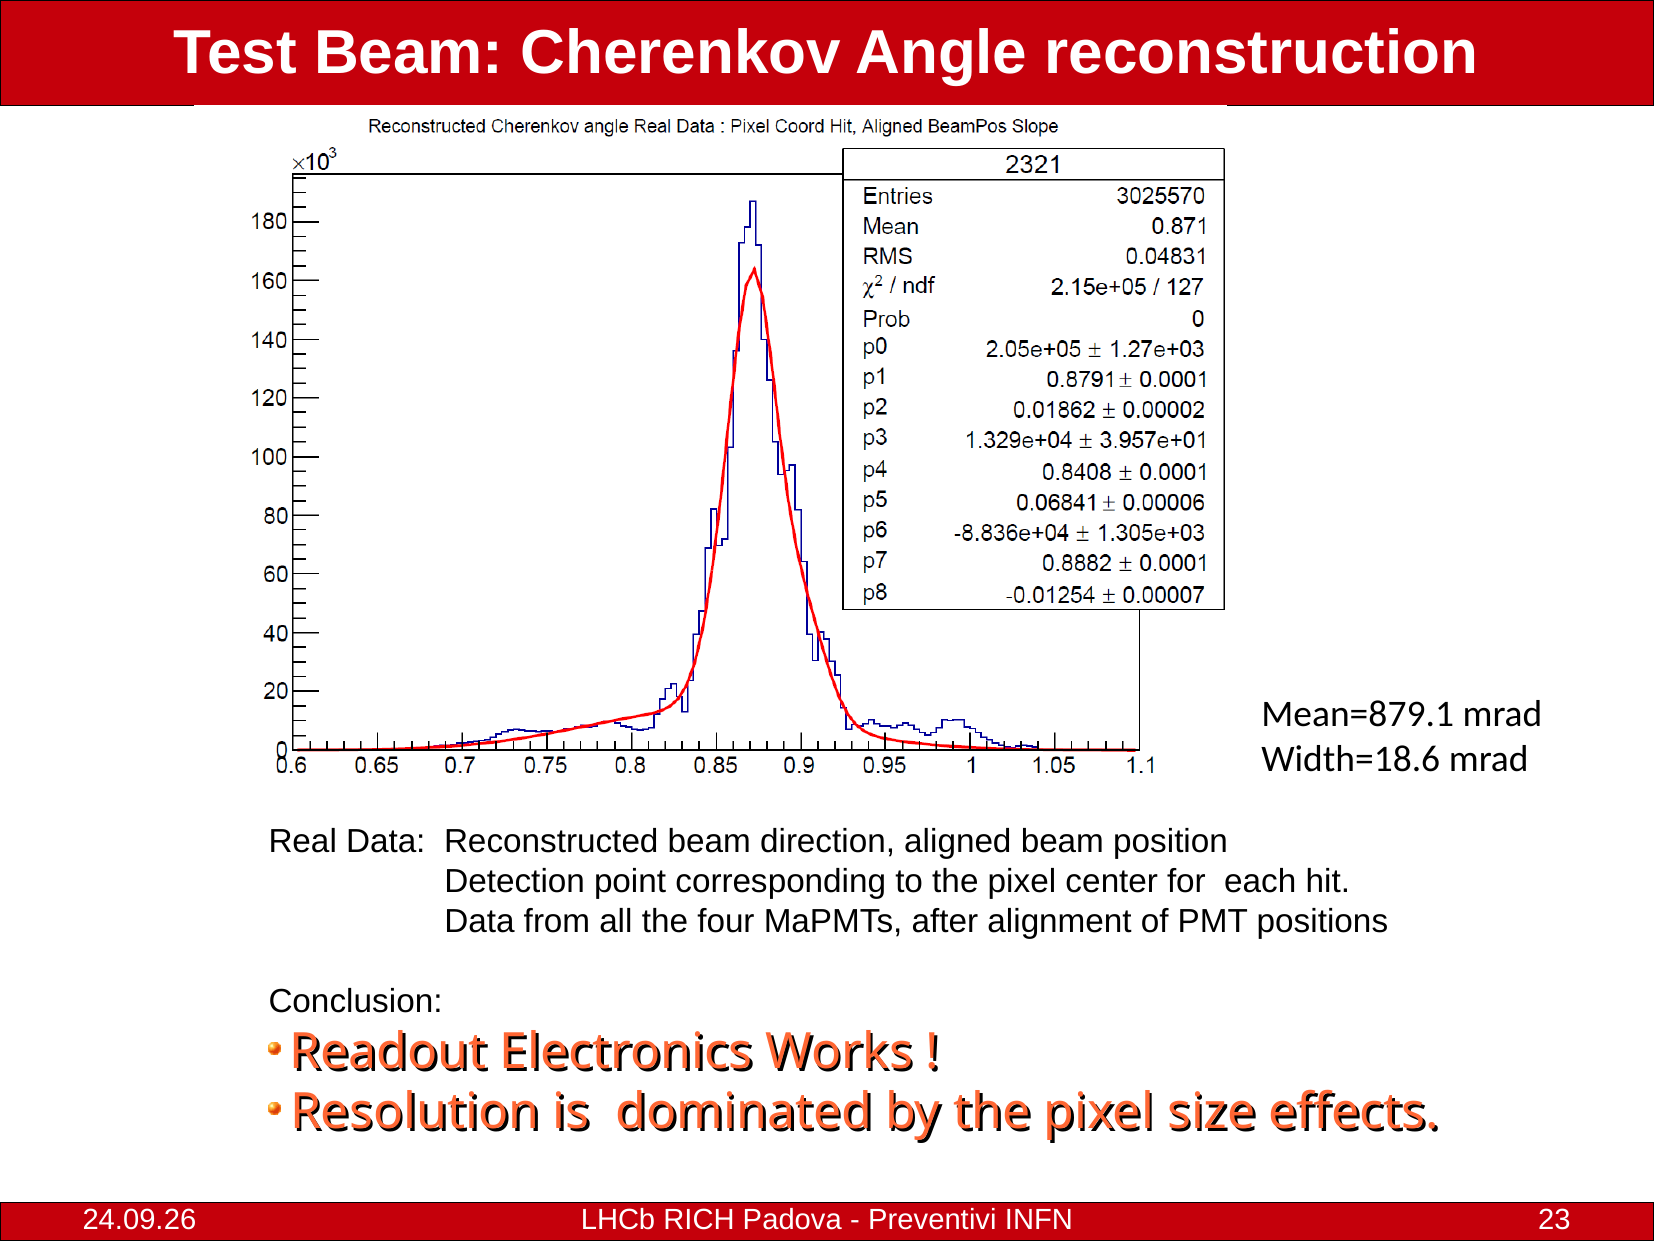

# Test Beam: Cherenkov Angle reconstruction
Mean=879.1 mrad
Width=18.6 mrad
Real Data: Reconstructed beam direction, aligned beam position
 Detection point corresponding to the pixel center for each hit.
 Data from all the four MaPMTs, after alignment of PMT positions
Conclusion:
 Readout Electronics Works !
 Resolution is dominated by the pixel size effects.
LHCb RICH Padova - Preventivi INFN
23